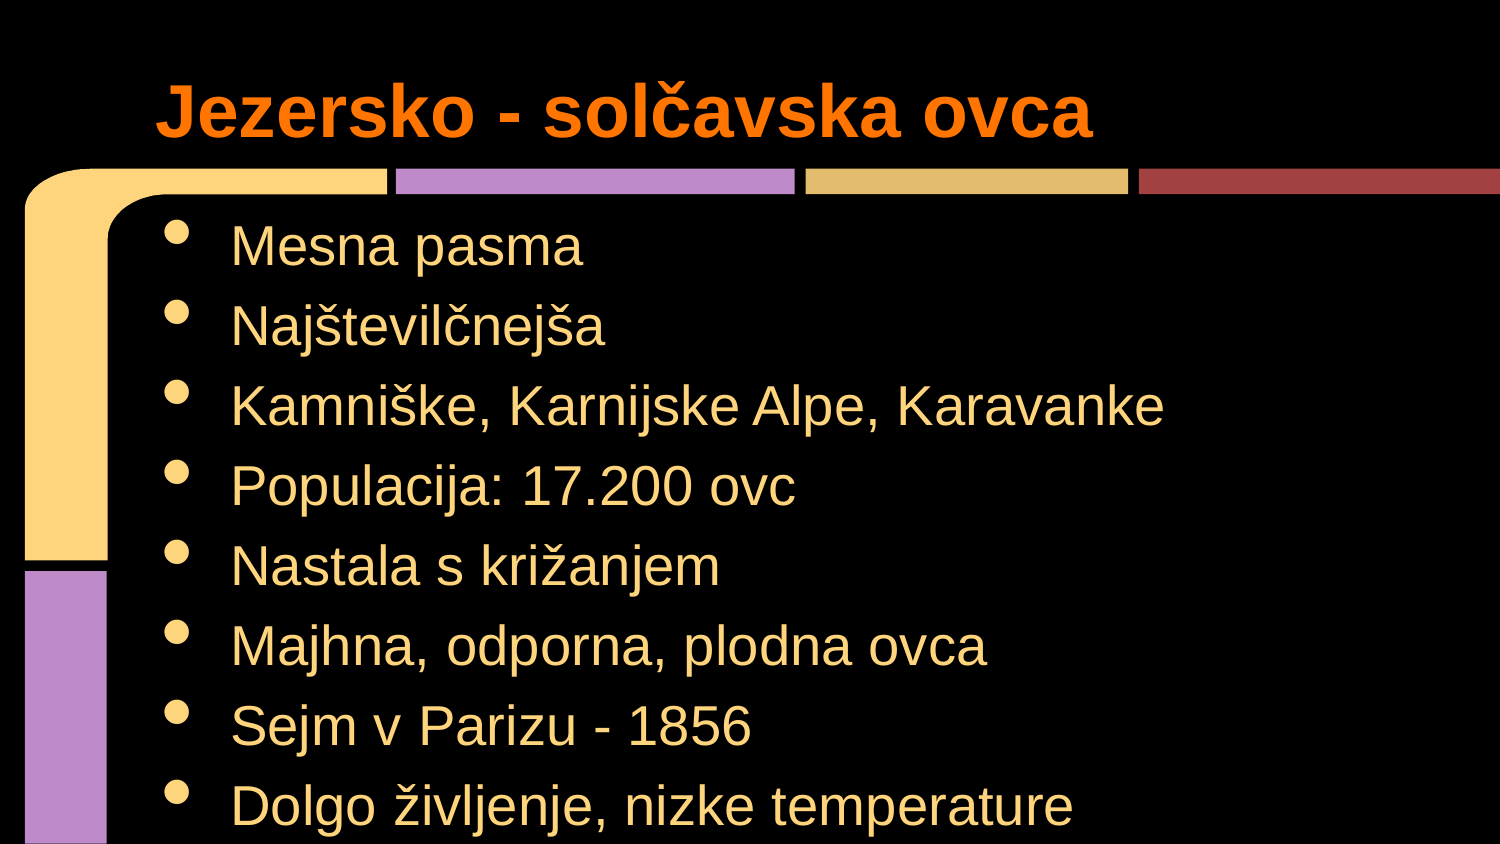

Jezersko - solčavska ovca
# Mesna pasma
Najštevilčnejša
Kamniške, Karnijske Alpe, Karavanke
Populacija: 17.200 ovc
Nastala s križanjem
Majhna, odporna, plodna ovca
Sejm v Parizu - 1856
Dolgo življenje, nizke temperature